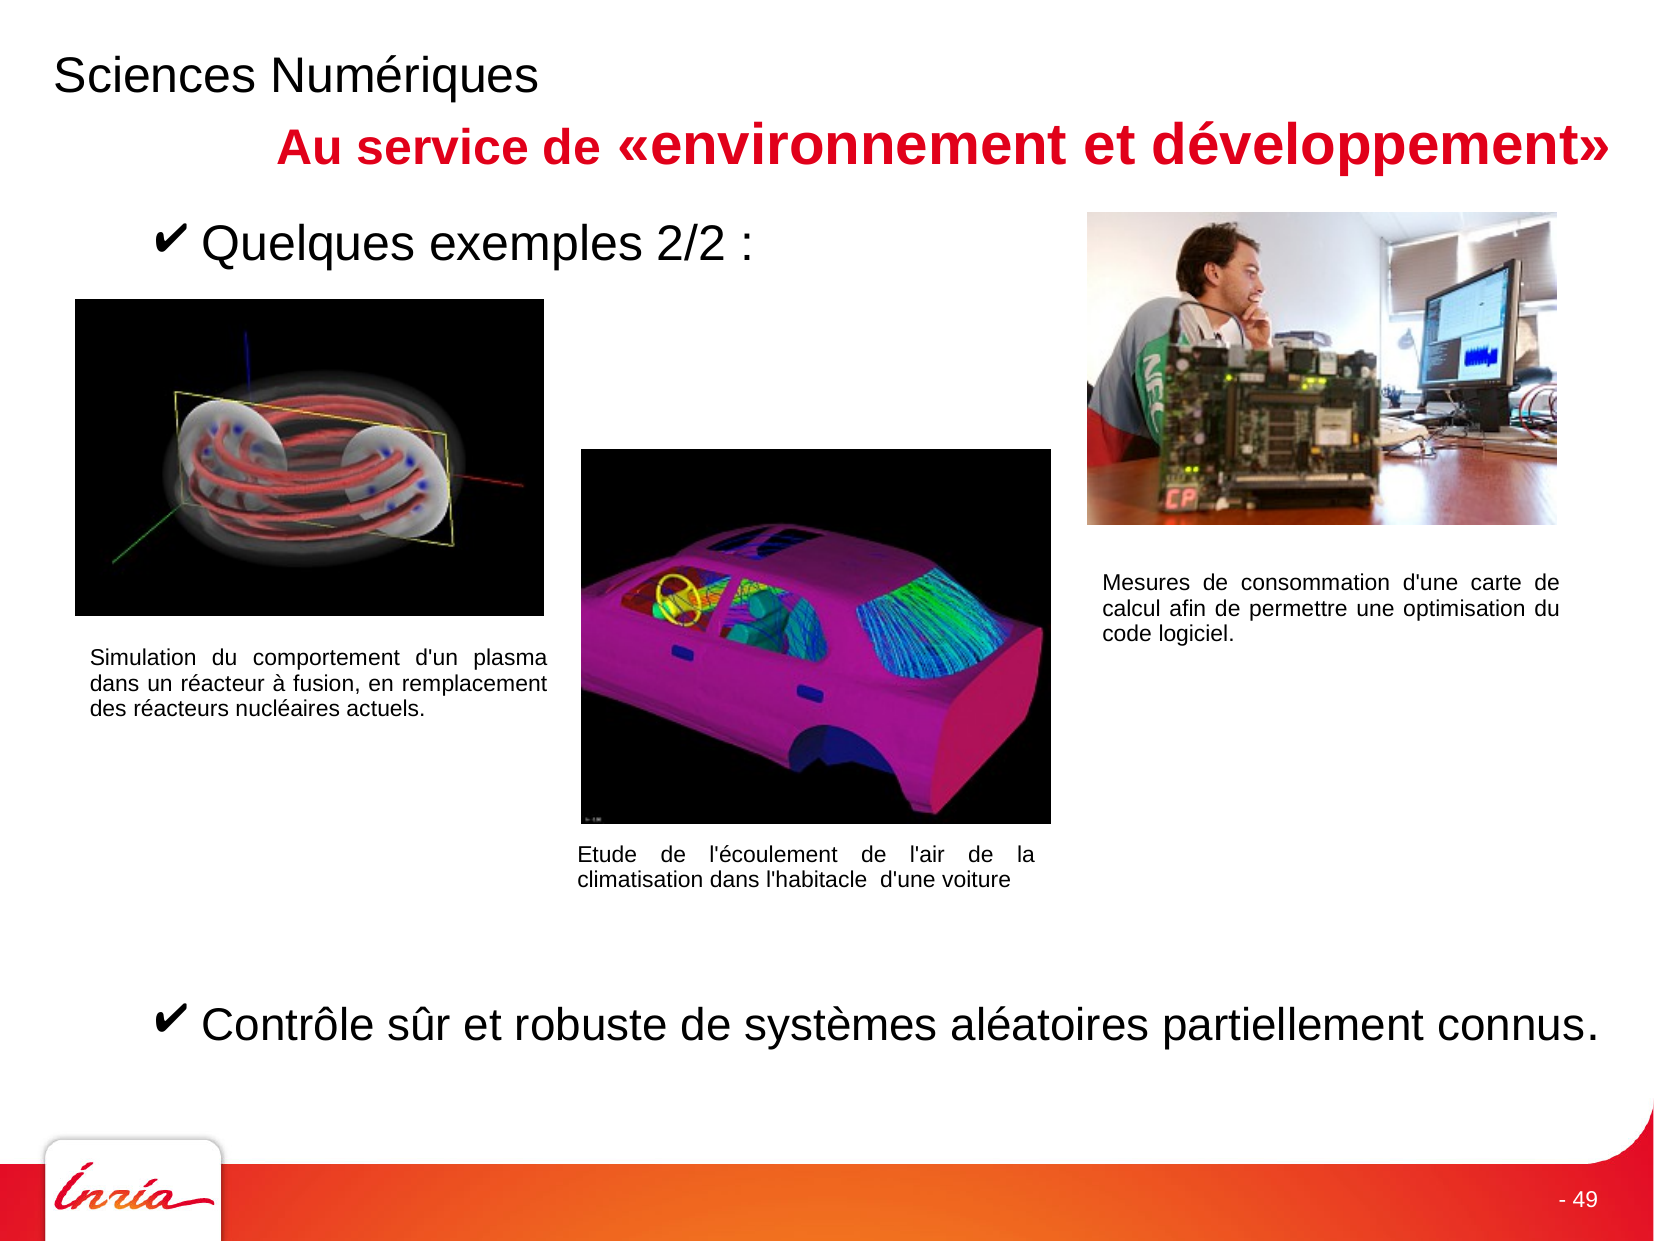

# Au service de «environnement et développement»
Sciences Numériques
 Quelques exemples 2/2 :
 Contrôle sûr et robuste de systèmes aléatoires partiellement connus.
Mesures de consommation d'une carte de calcul afin de permettre une optimisation du code logiciel.
Simulation du comportement d'un plasma dans un réacteur à fusion, en remplacement des réacteurs nucléaires actuels.
Etude de l'écoulement de l'air de la climatisation dans l'habitacle d'une voiture